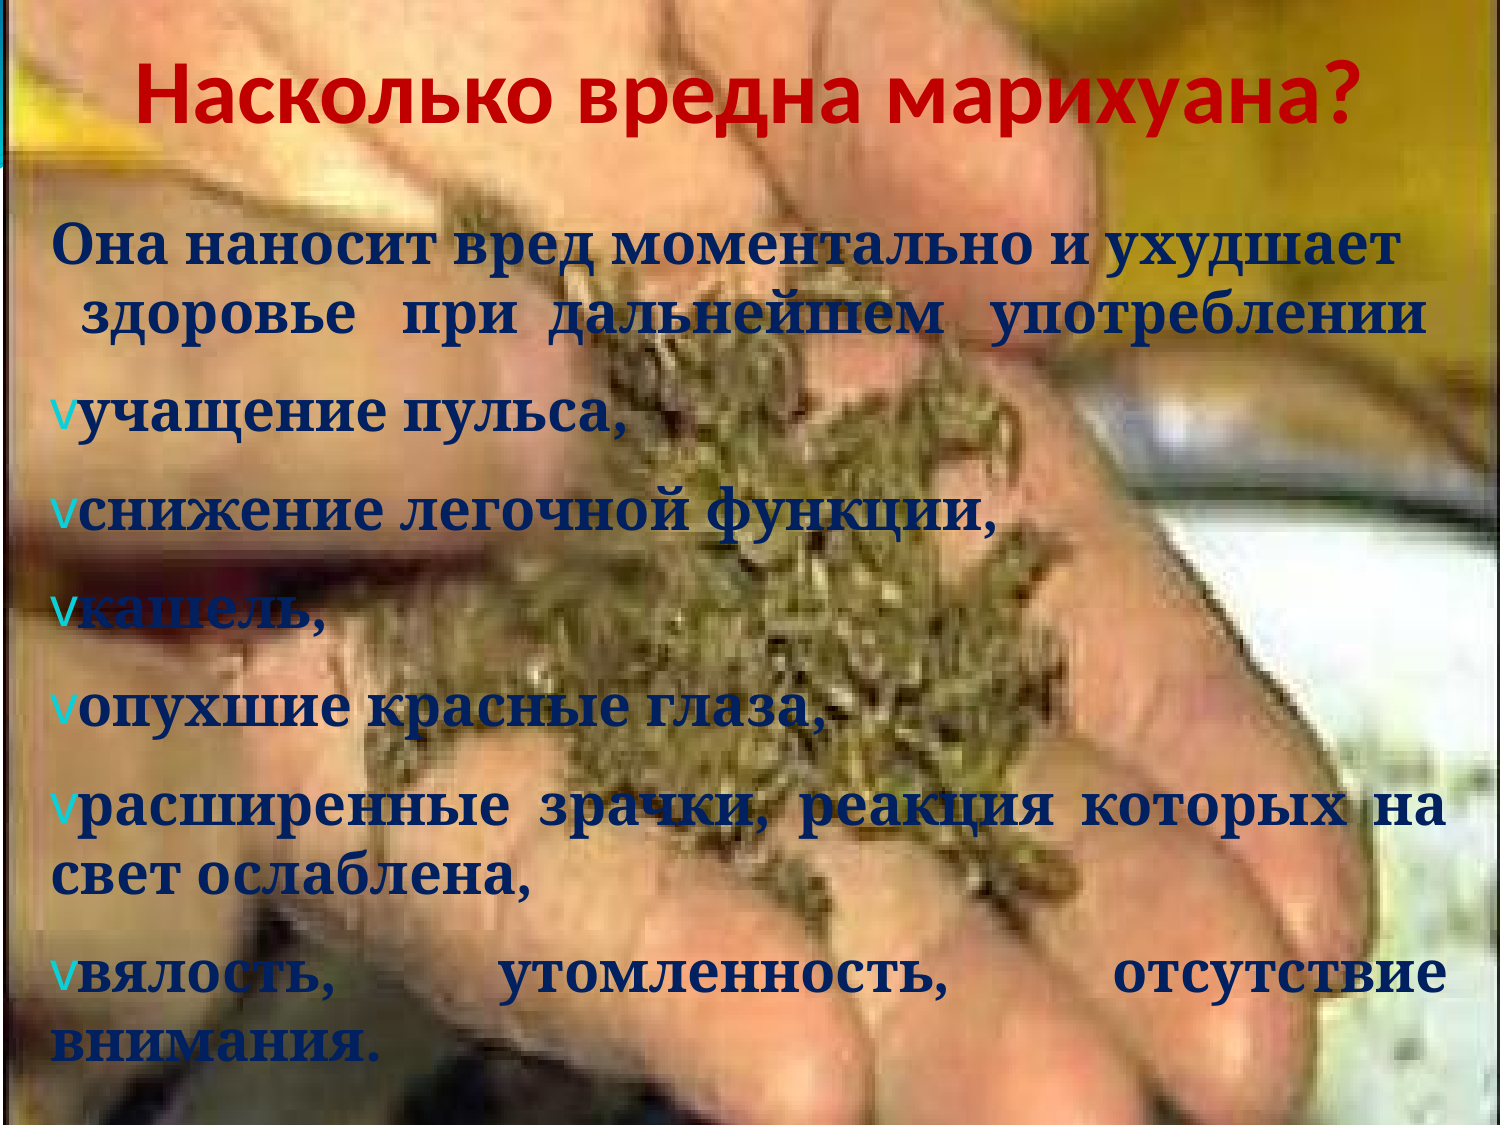

# Насколько вредна марихуана?
Она наносит вред моментально и ухудшает здоровье при дальнейшем употреблении
учащение пульса,
снижение легочной функции,
кашель,
опухшие красные глаза,
расширенные зрачки, реакция которых на свет ослаблена,
вялость, утомленность, отсутствие внимания.